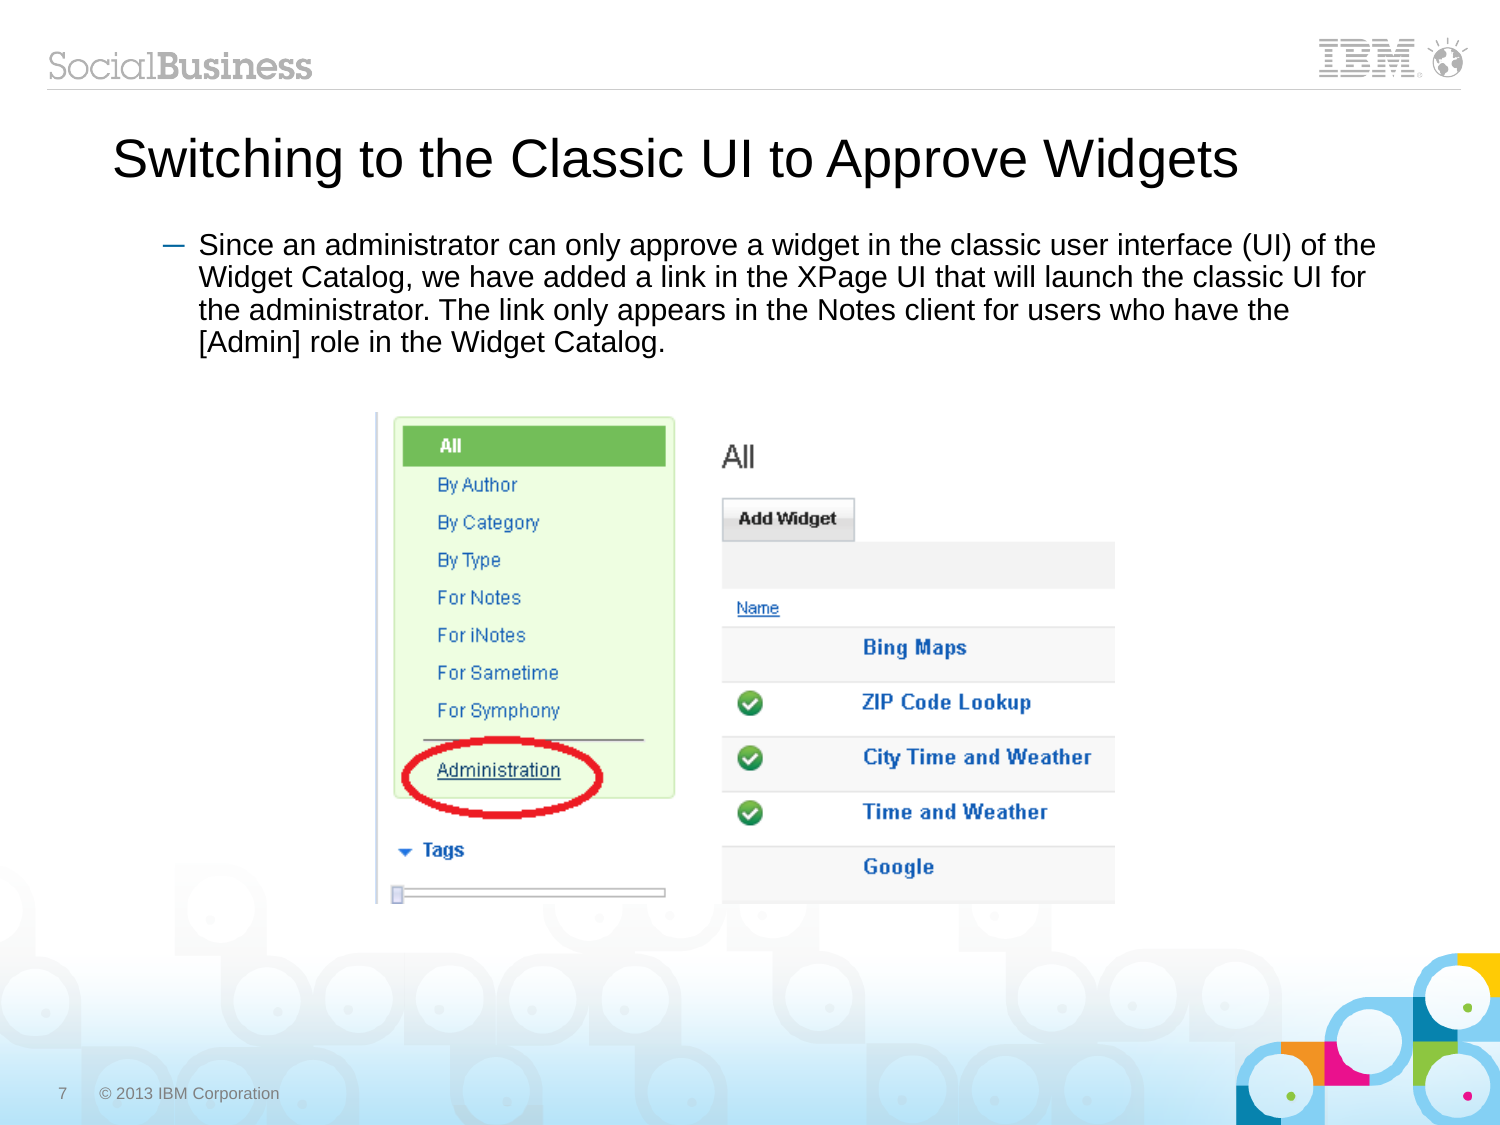

# Switching to the Classic UI to Approve Widgets
Since an administrator can only approve a widget in the classic user interface (UI) of the Widget Catalog, we have added a link in the XPage UI that will launch the classic UI for the administrator. The link only appears in the Notes client for users who have the [Admin] role in the Widget Catalog.
7